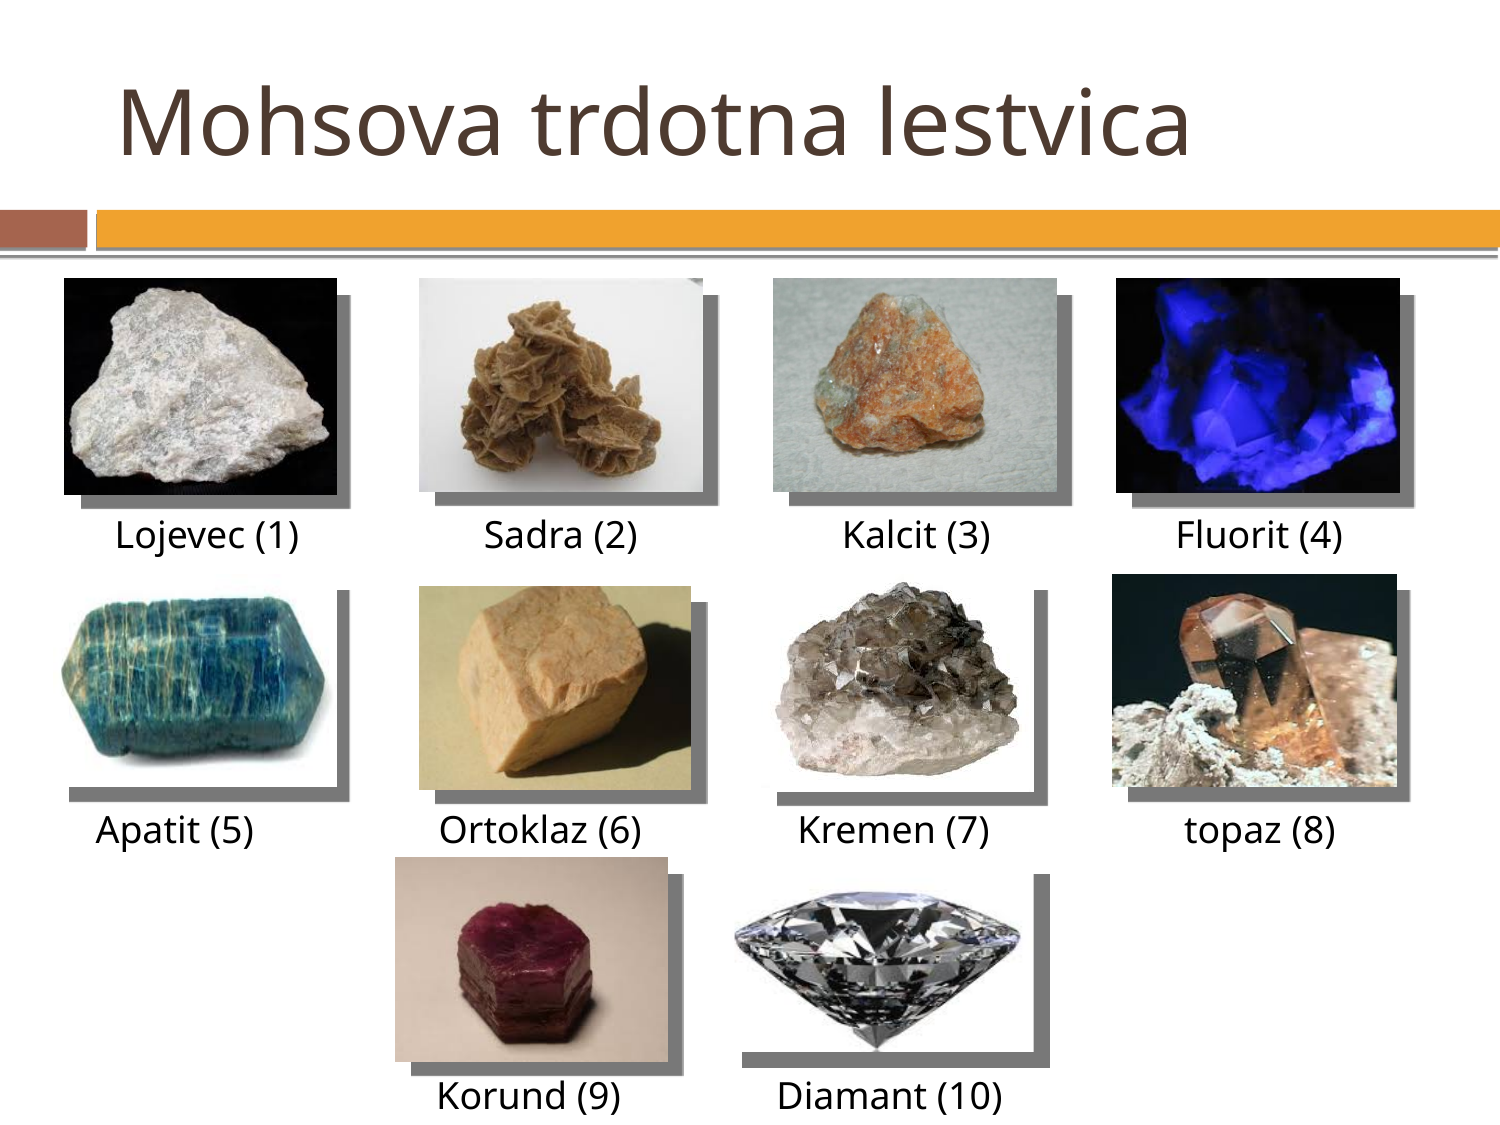

# Mohsova trdotna lestvica
Lojevec (1) Sadra (2) Kalcit (3) Fluorit (4)
Apatit (5) Ortoklaz (6) Kremen (7) topaz (8)
Korund (9) Diamant (10)